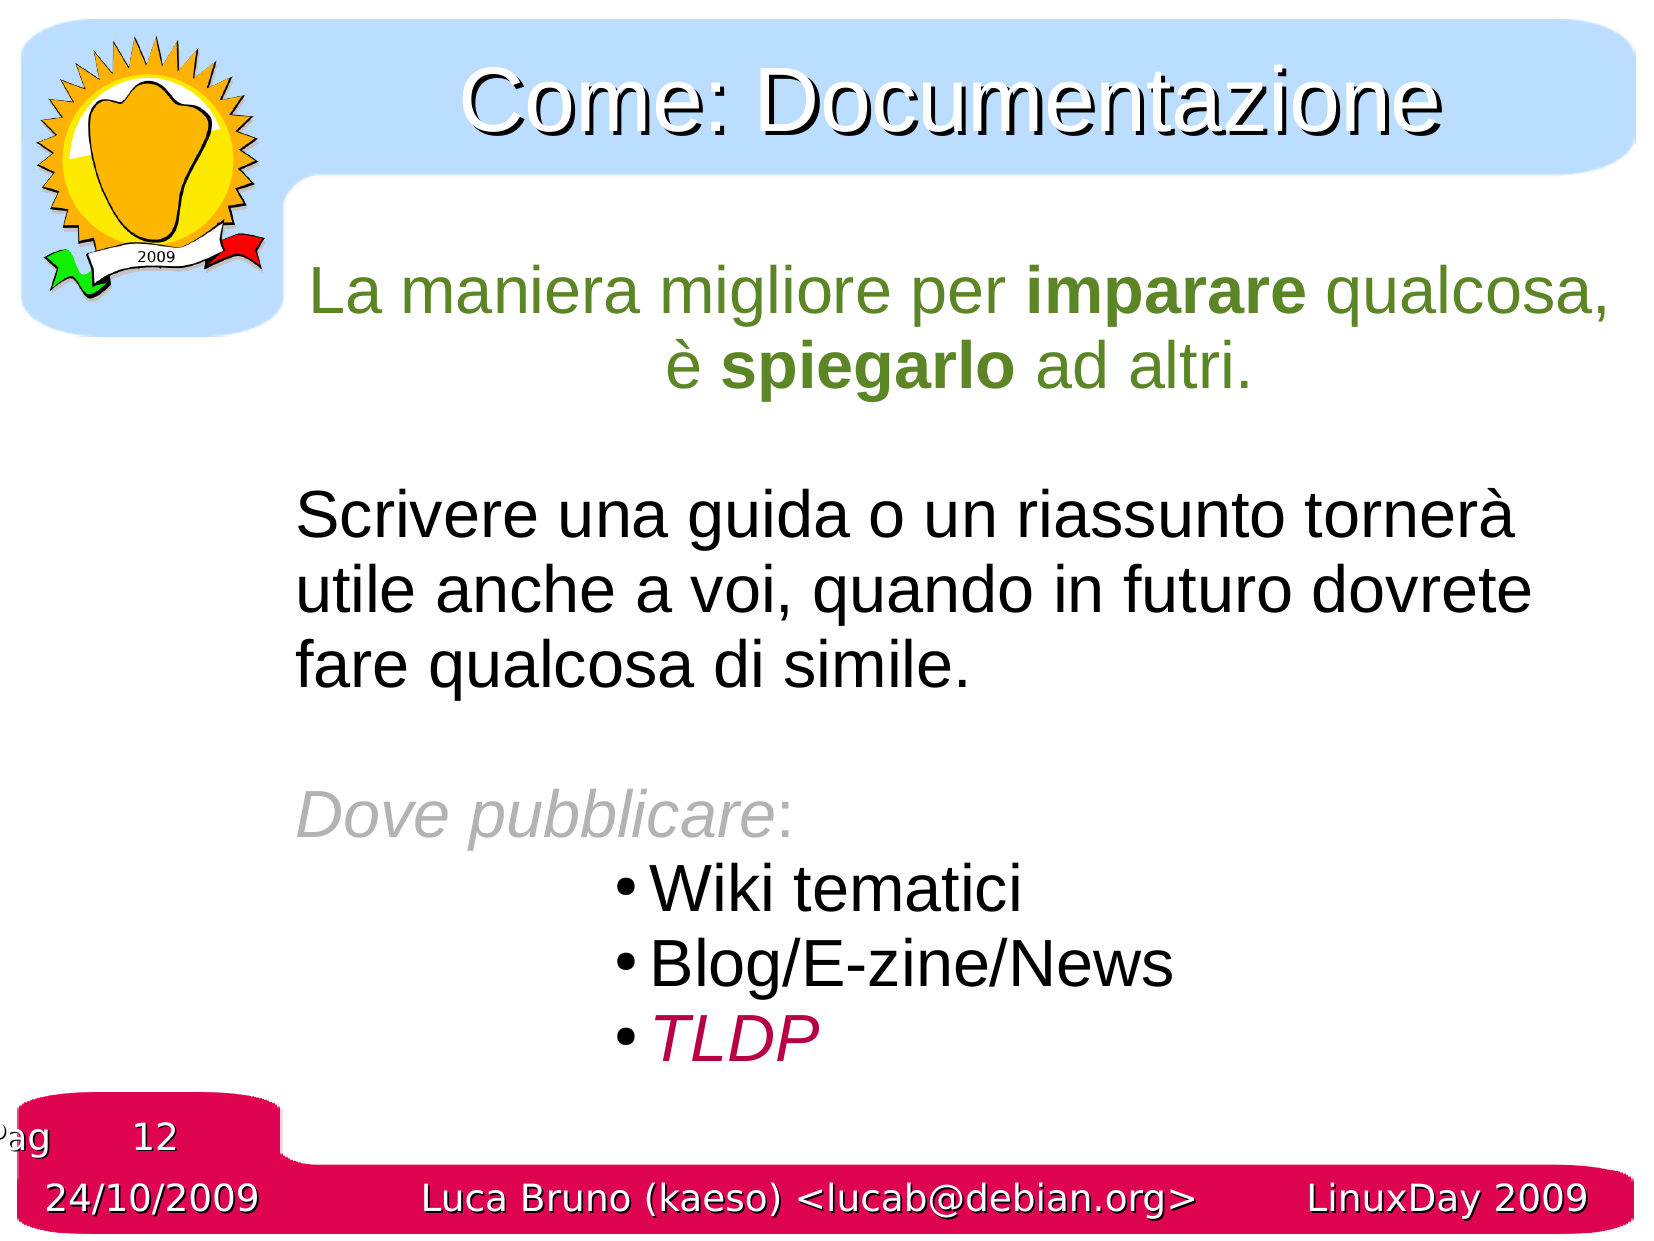

# Come: Documentazione
La maniera migliore per imparare qualcosa, è spiegarlo ad altri.
Scrivere una guida o un riassunto tornerà utile anche a voi, quando in futuro dovrete fare qualcosa di simile.
Dove pubblicare:
Wiki tematici
Blog/E-zine/News
TLDP
Pag
Luca Bruno (kaeso) <lucab@debian.org> 		LinuxDay 2009
24/10/2009